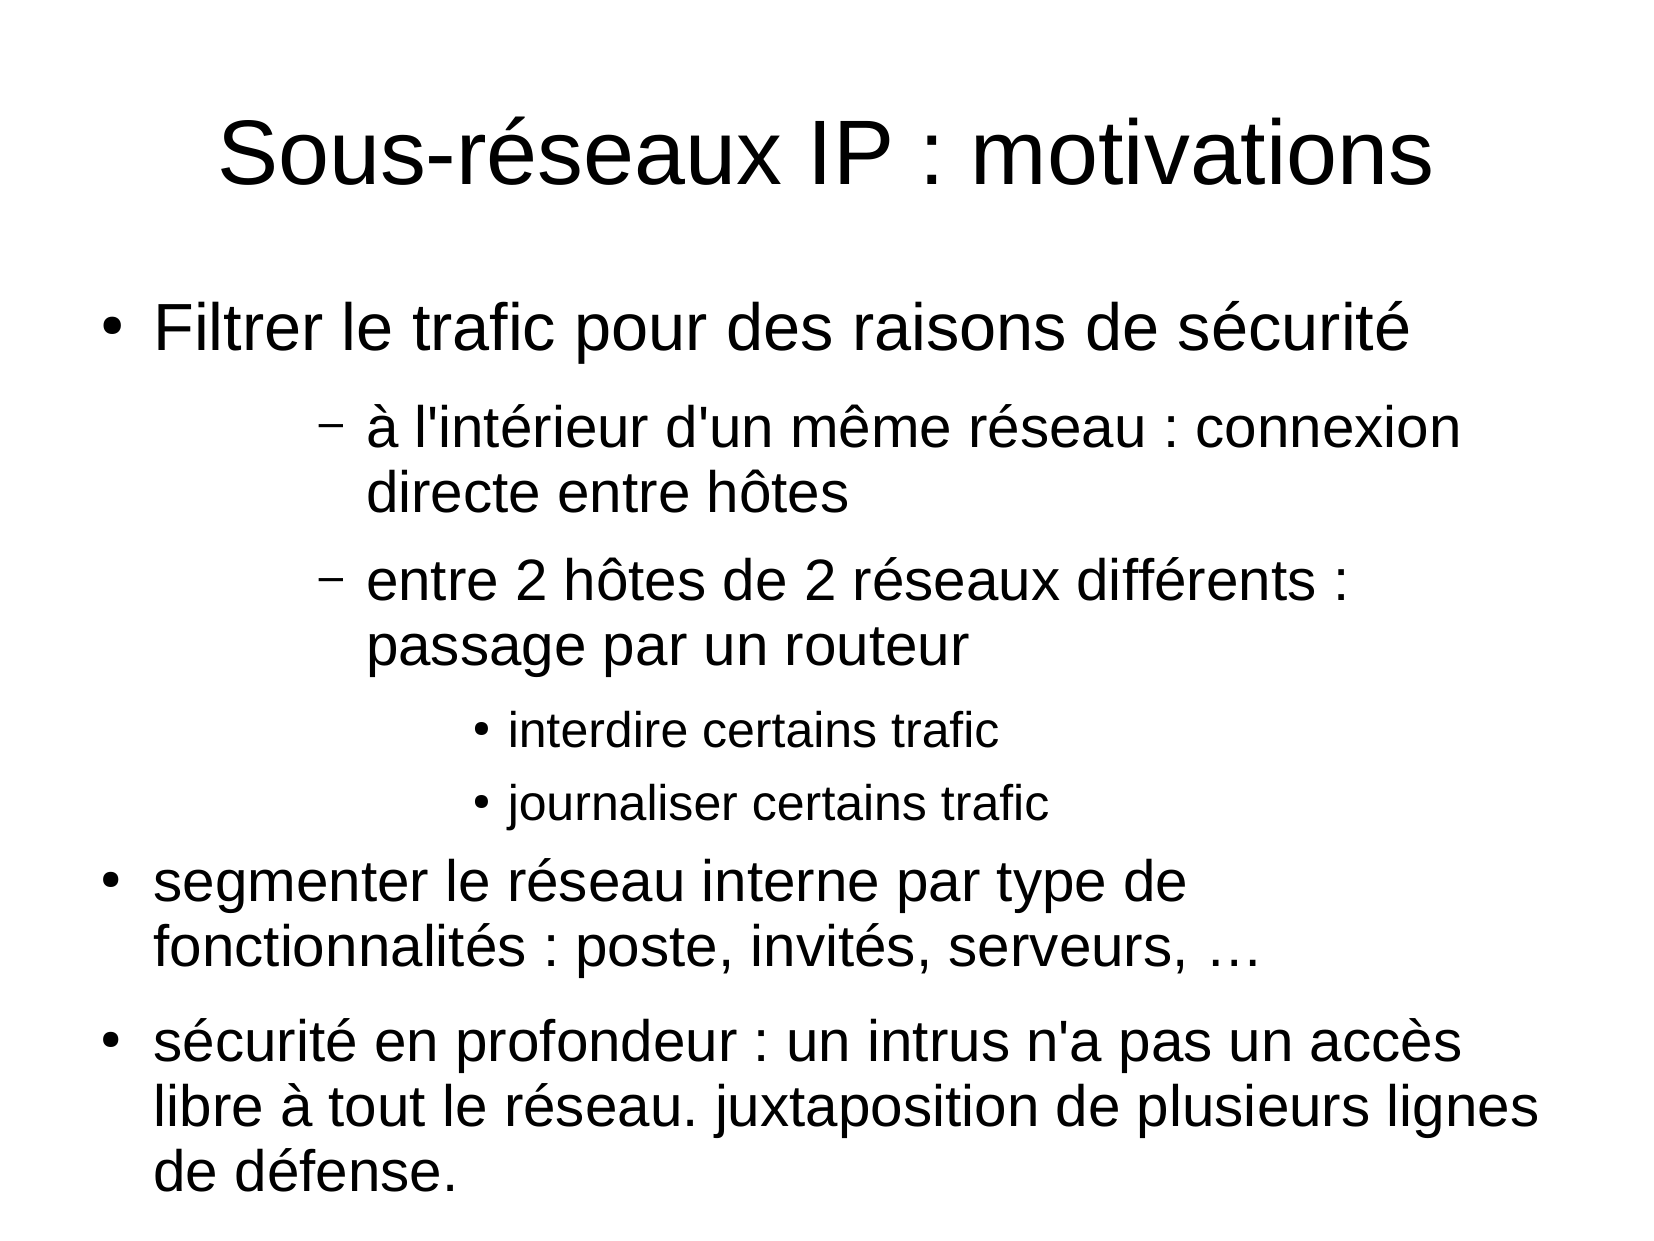

# Sous-réseaux IP : motivations
Filtrer le trafic pour des raisons de sécurité
à l'intérieur d'un même réseau : connexion directe entre hôtes
entre 2 hôtes de 2 réseaux différents : passage par un routeur
interdire certains trafic
journaliser certains trafic
segmenter le réseau interne par type de fonctionnalités : poste, invités, serveurs, …
sécurité en profondeur : un intrus n'a pas un accès libre à tout le réseau. juxtaposition de plusieurs lignes de défense.